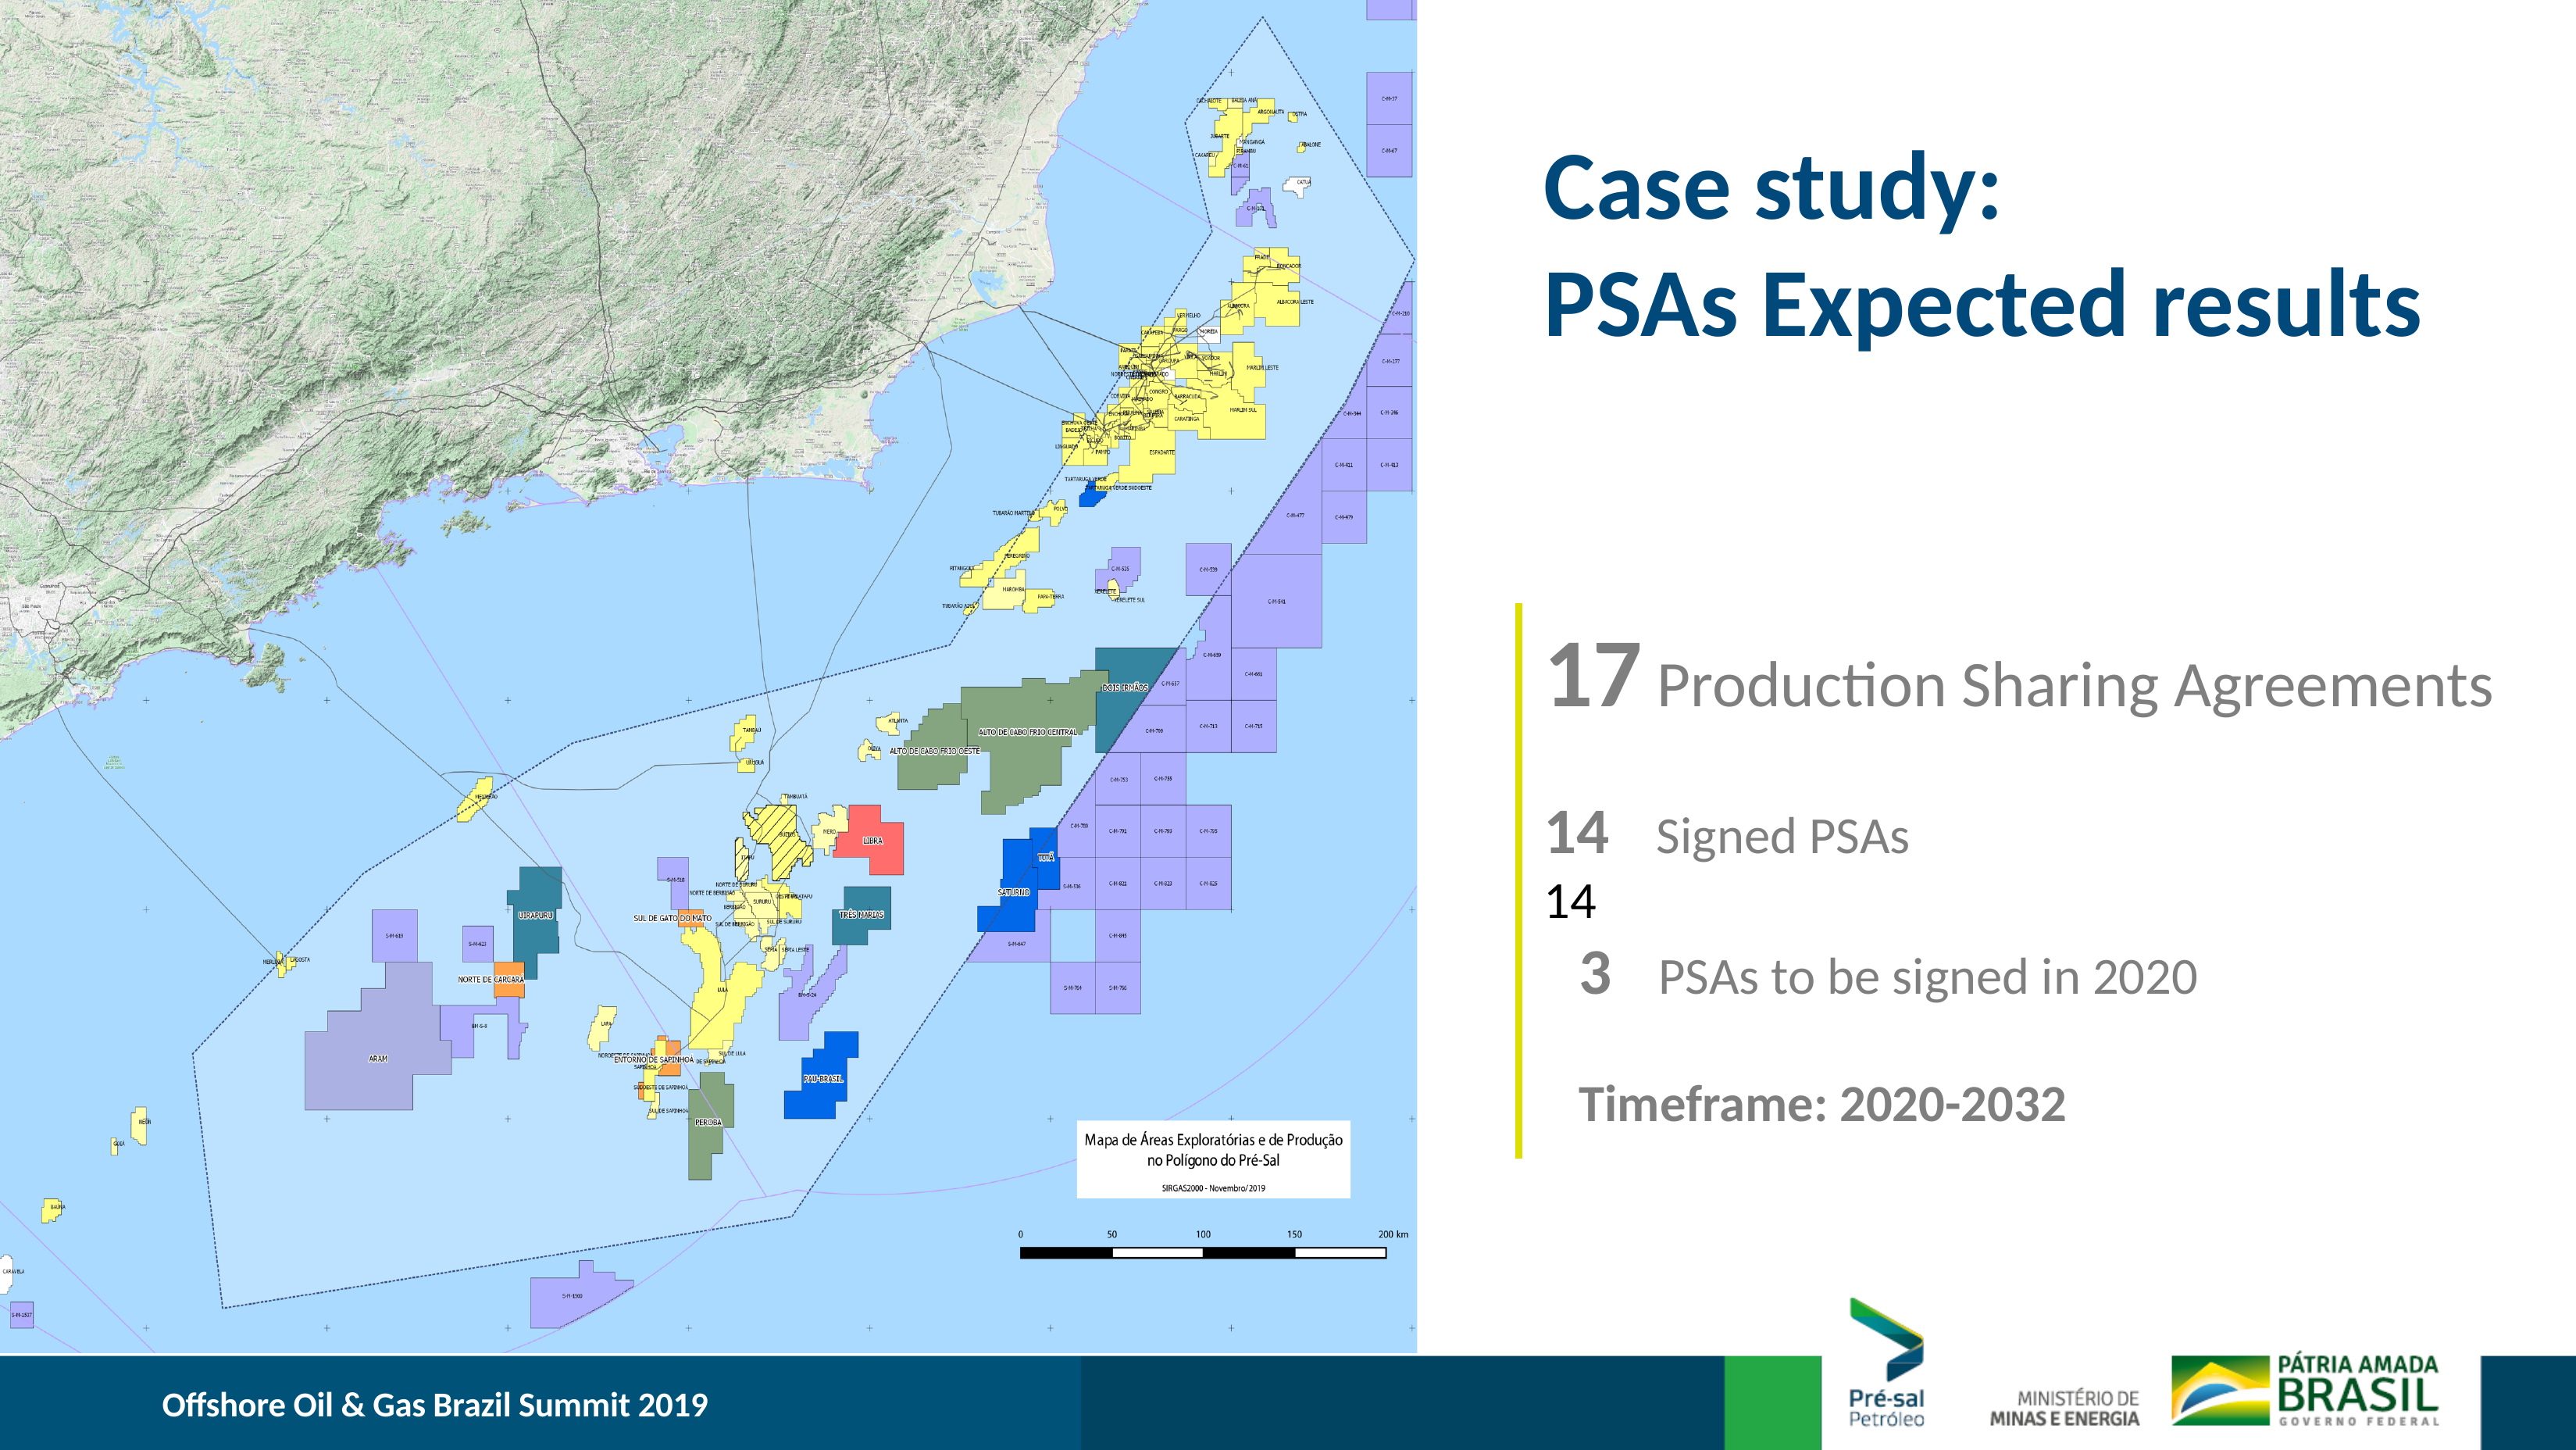

Case study:
PSAs Expected results
17 Production Sharing Agreements
14 Signed PSAs
 3 PSAs to be signed in 2020
 Timeframe: 2020-2032
Offshore Oil & Gas Brazil Summit 2019